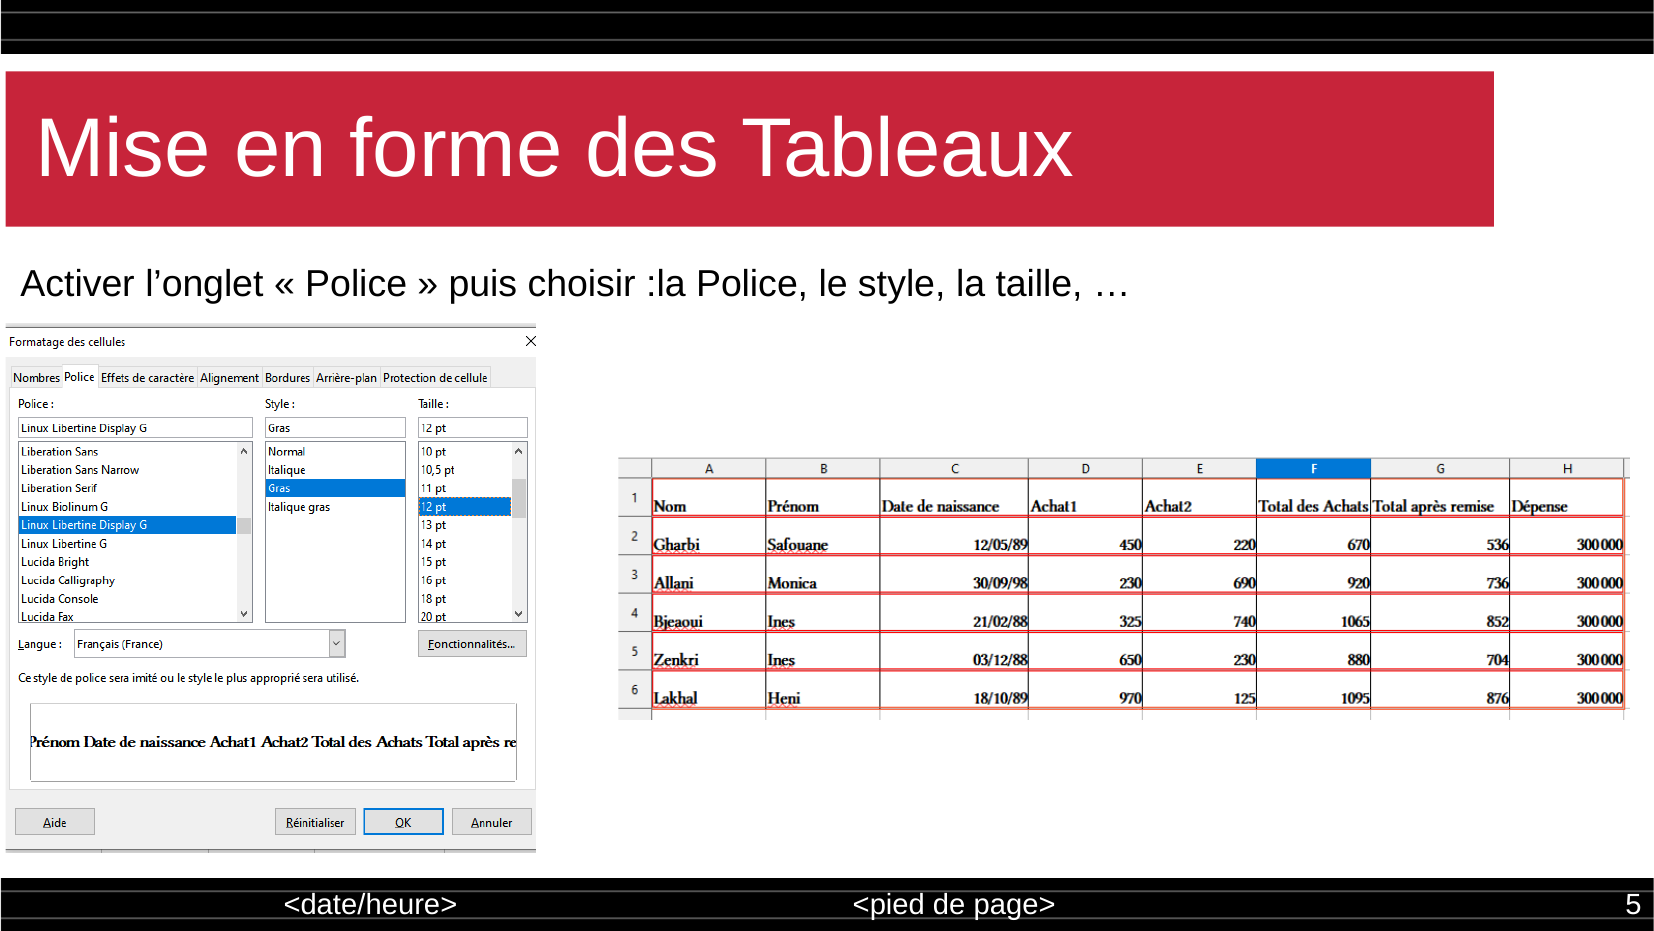

Mise en forme des Tableaux
Activer l’onglet « Police » puis choisir :la Police, le style, la taille, …